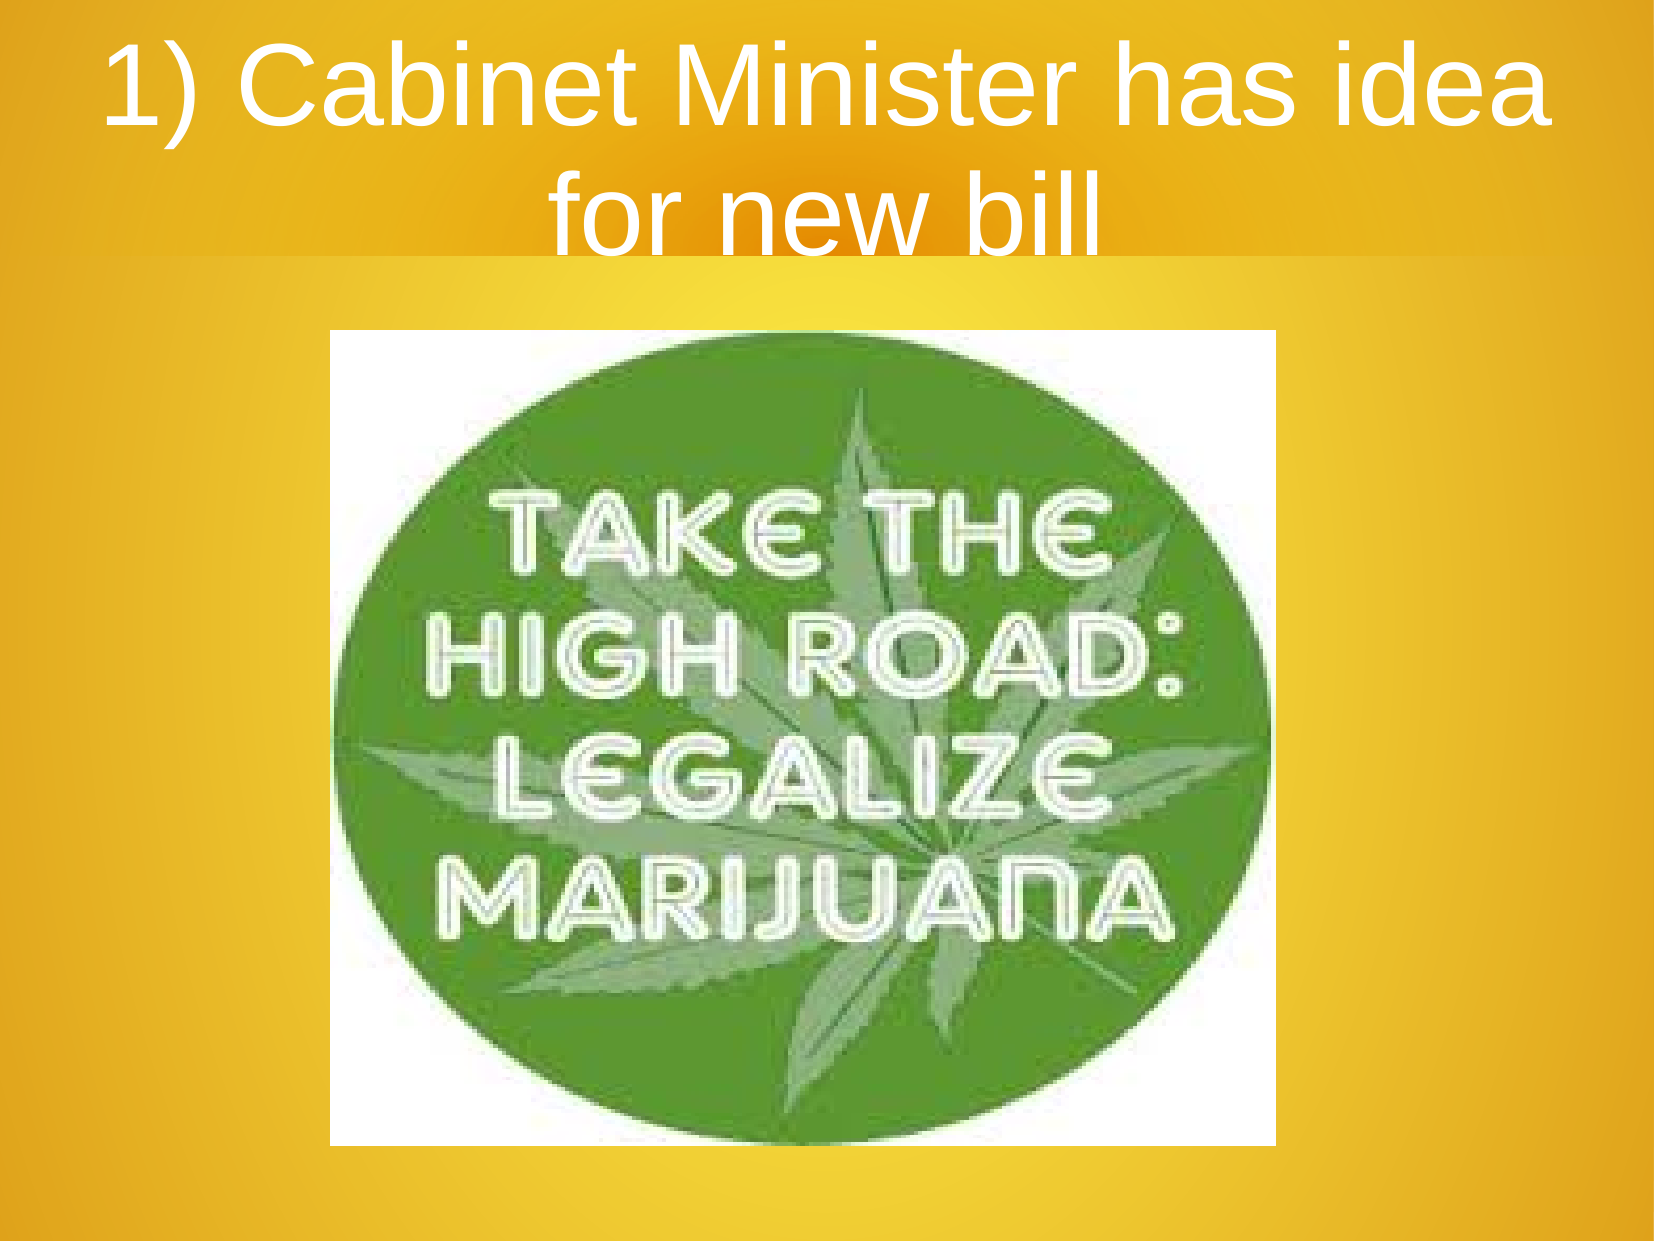

# 1) Cabinet Minister has idea for new bill